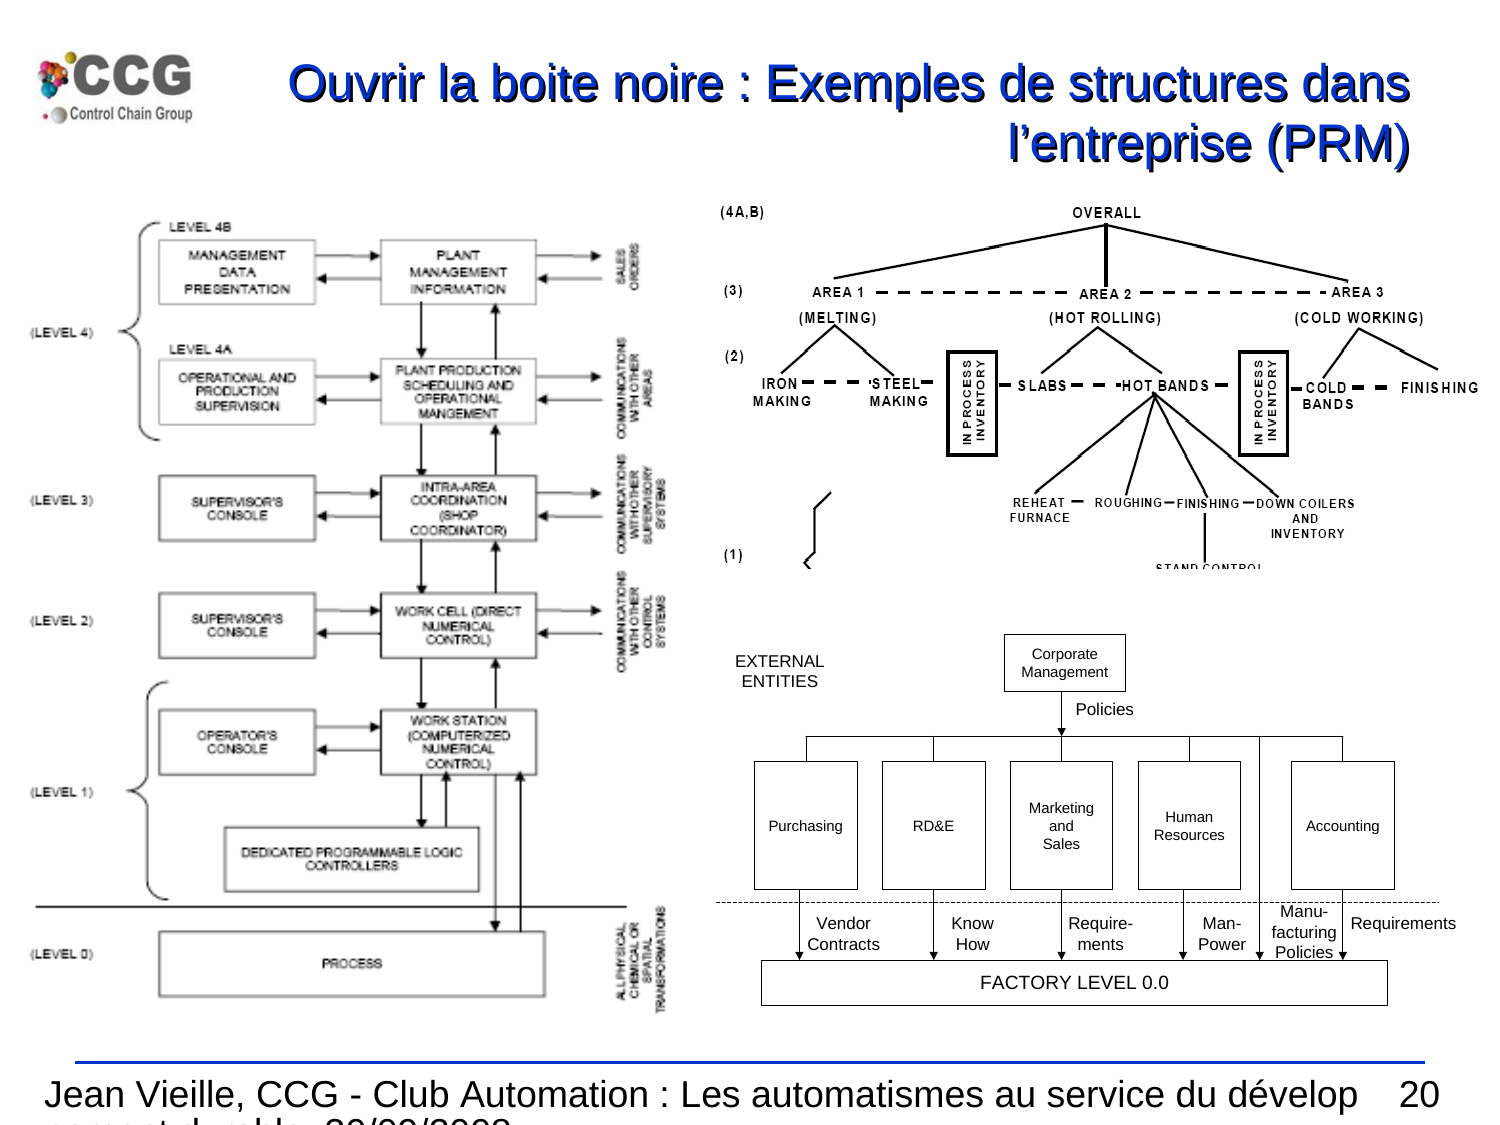

# Ouvrir la boite noire : Exemples de structures dans l’entreprise (PRM)
Jean Vieille, CCG - Club Automation : Les automatismes au service du développement durable  30/09/2008
20